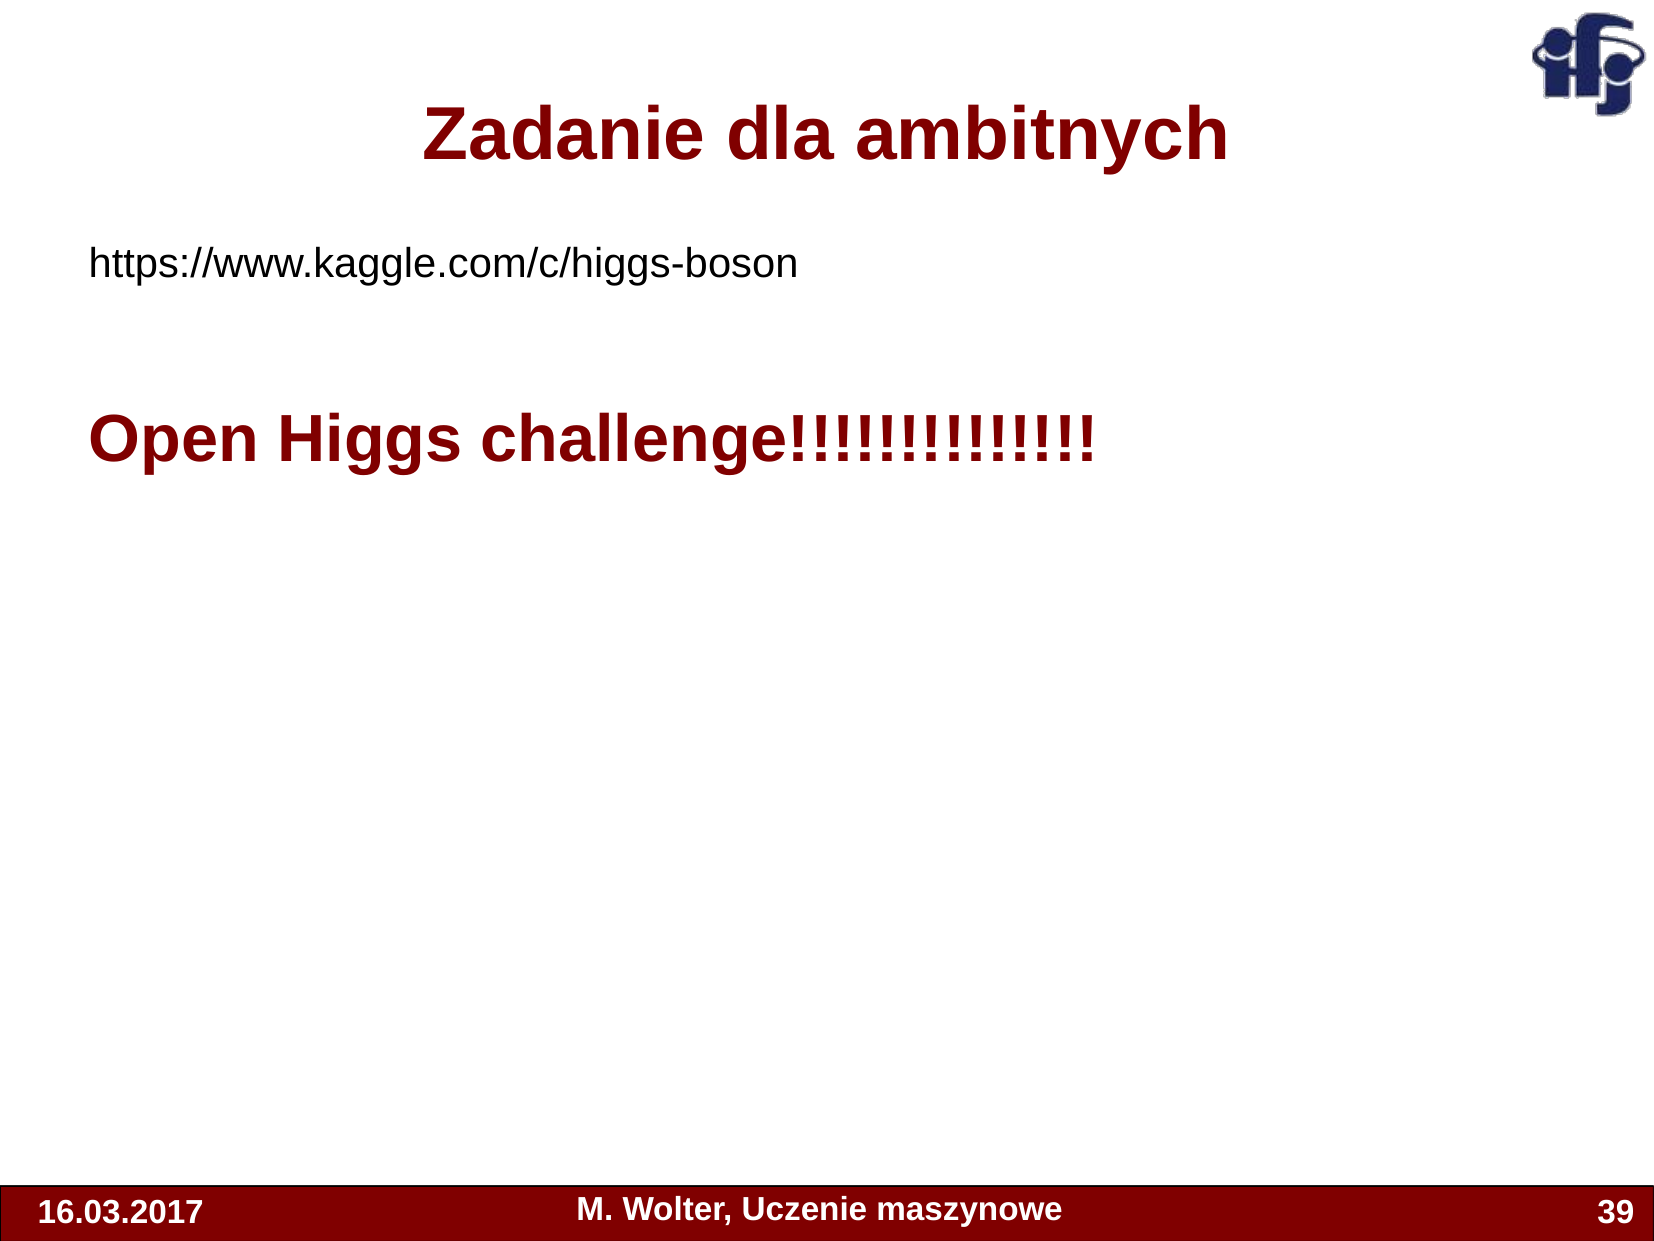

# Zadanie dla ambitnych
https://www.kaggle.com/c/higgs-boson
Open Higgs challenge!!!!!!!!!!!!!!
22 kwietnia 2009
Marcin Wolter, Sieci Neuronowe